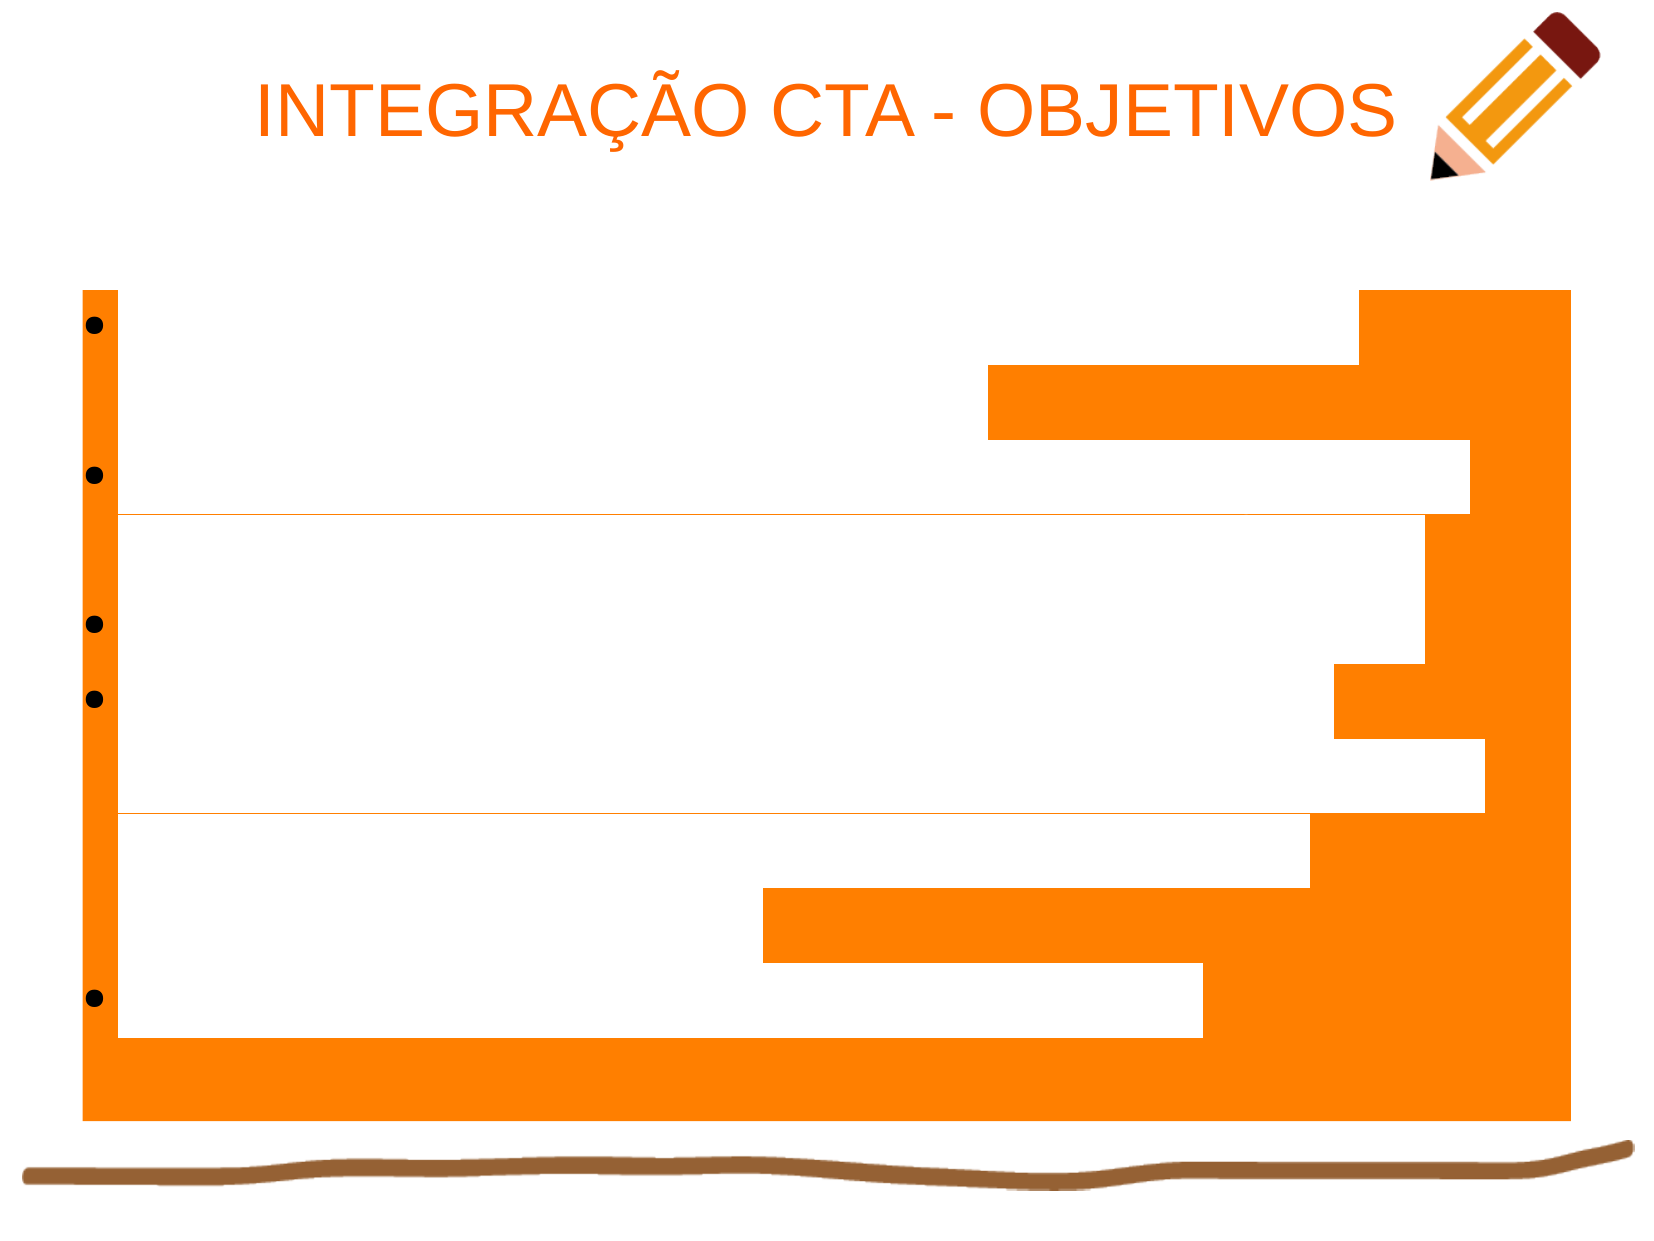

# INTEGRAÇÃO CTA - OBJETIVOS
Desenvolver estratégias de controle de semáforos para uma região
Desenvolver um simulador de tráfego para testar e avaliar as estratégias de controle
Comparar o desempenho das estratégias
Avaliar e comparar a complexidade do processo de desenvolvimento do software, quando desenvolvido em paradigmas diferentes(PI e PON)
Desenvolver uma interface gráfica